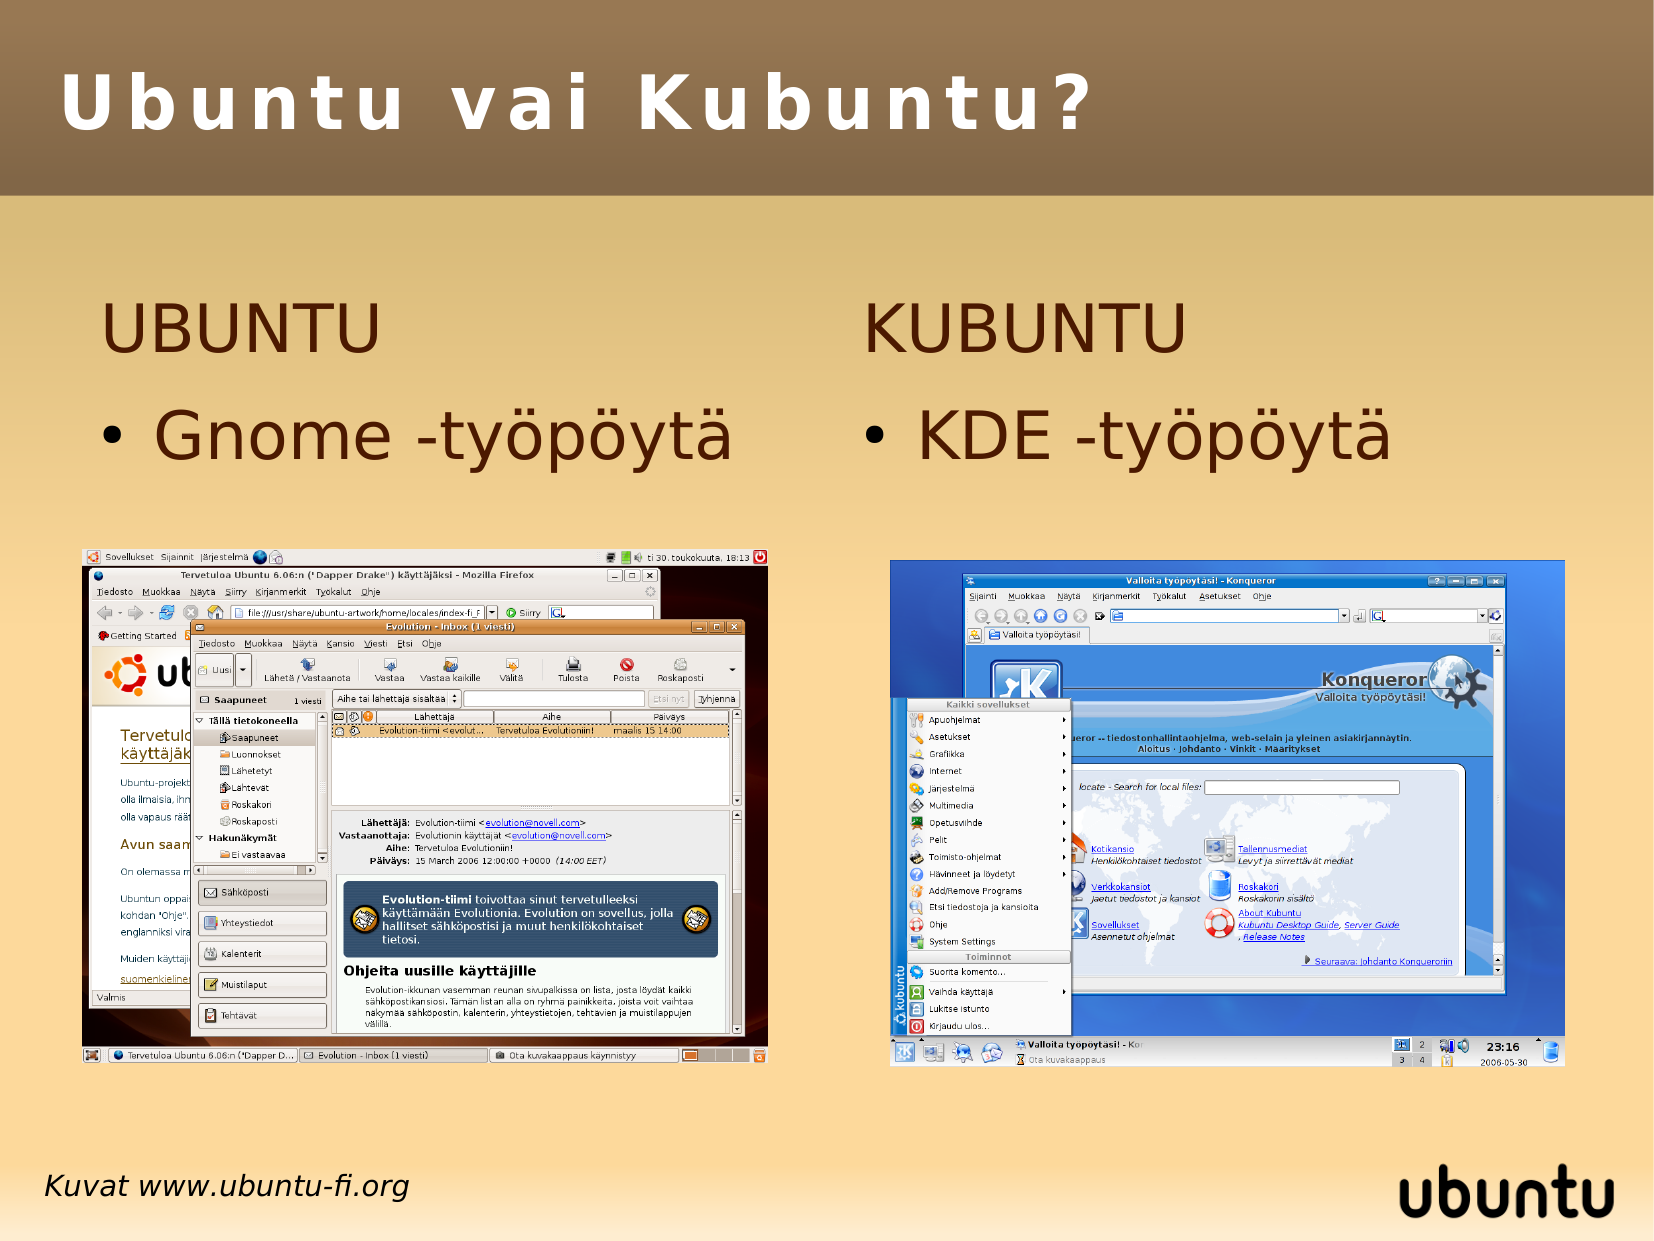

# Ubuntu vai Kubuntu?
UBUNTU
Gnome -työpöytä
KUBUNTU
KDE -työpöytä
Kuvat www.ubuntu-fi.org